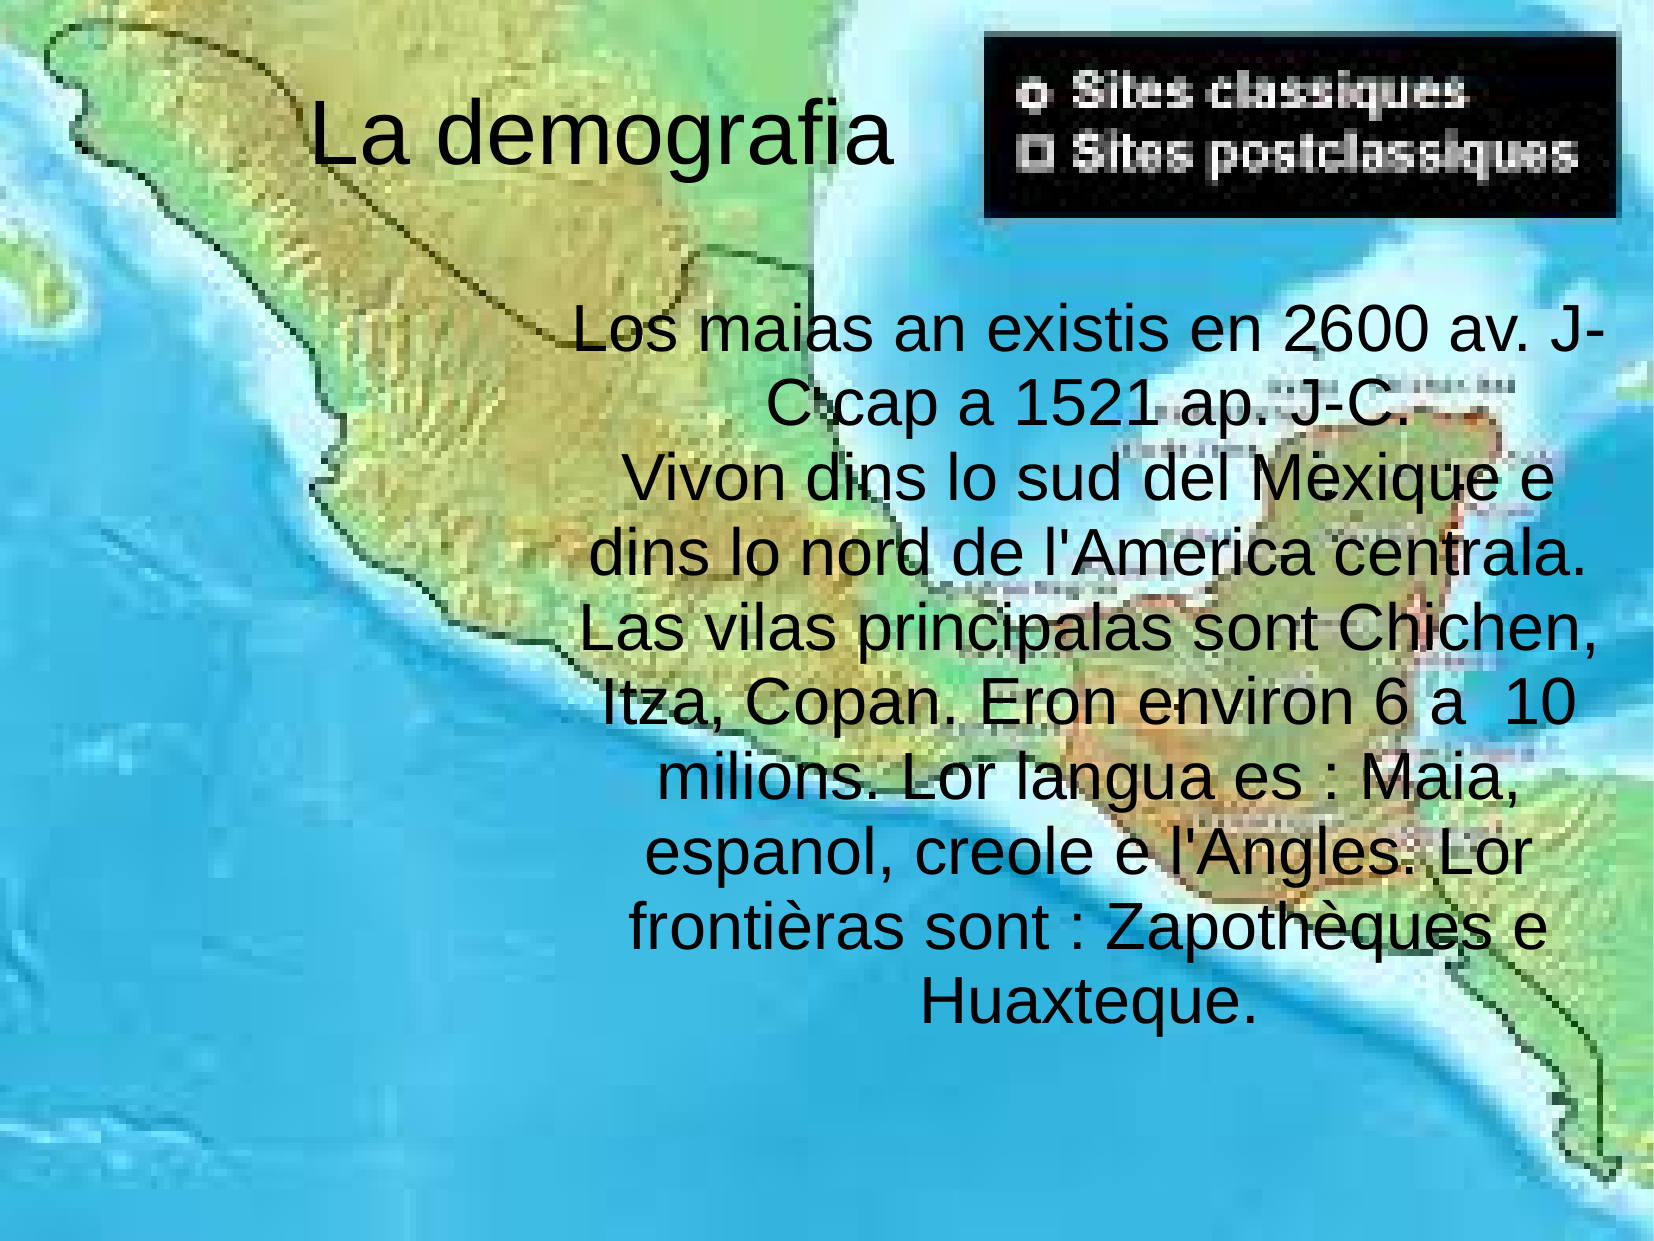

# La demografia
Los maias an existis en 2600 av. J-C cap a 1521 ap. J-C.
Vivon dins lo sud del Mexique e dins lo nord de l'America centrala. Las vilas principalas sont Chichen, Itza, Copan. Eron environ 6 a 10 milions. Lor langua es : Maia, espanol, creole e l'Angles. Lor frontièras sont : Zapothèques e Huaxteque.